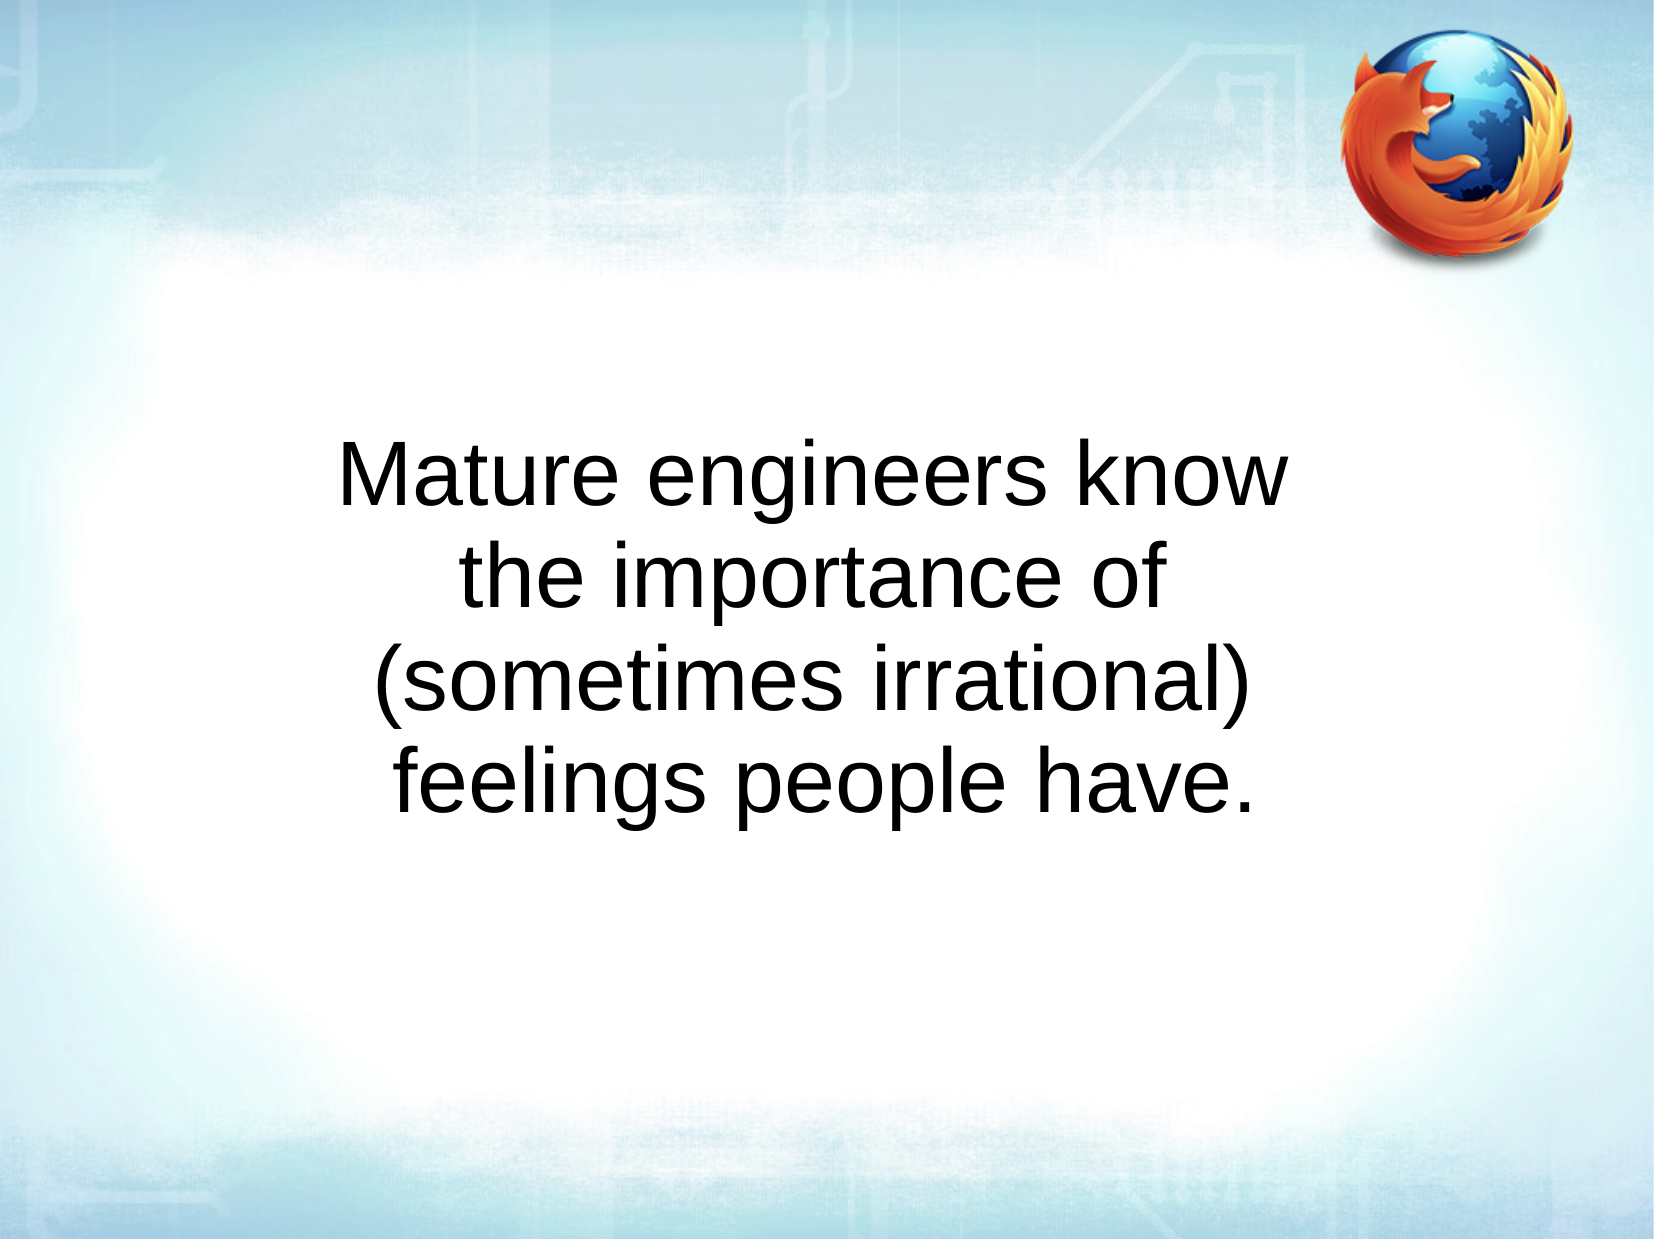

# Mature engineers know the importance of (sometimes irrational) feelings people have.